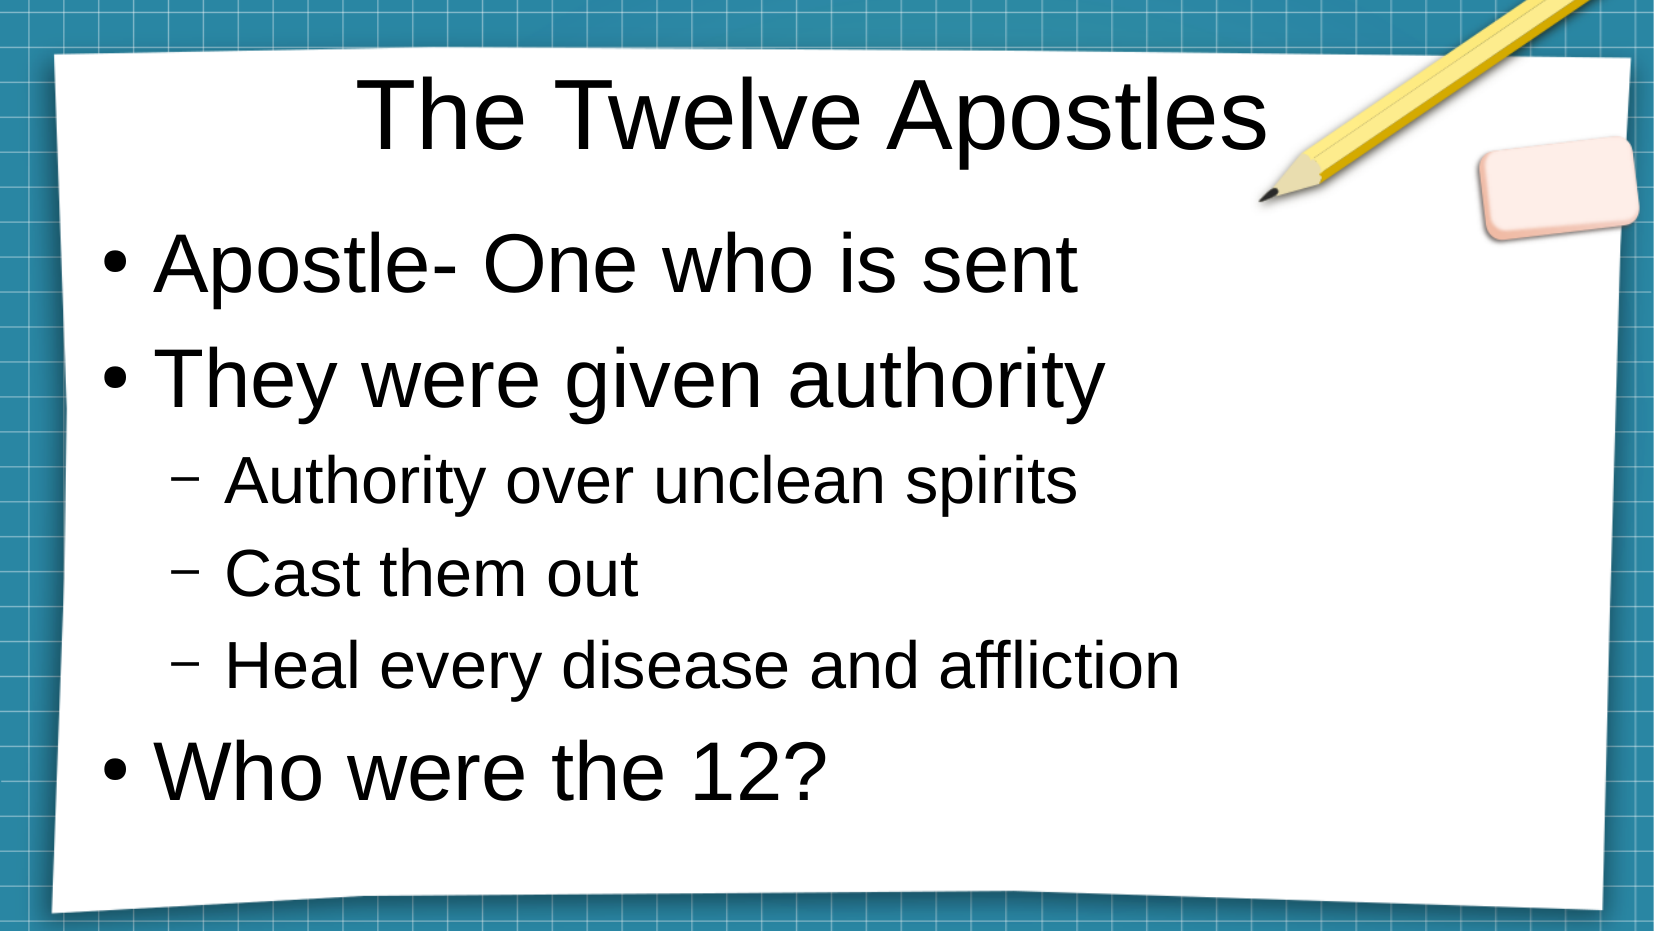

# The Twelve Apostles
Apostle- One who is sent
They were given authority
Authority over unclean spirits
Cast them out
Heal every disease and affliction
Who were the 12?